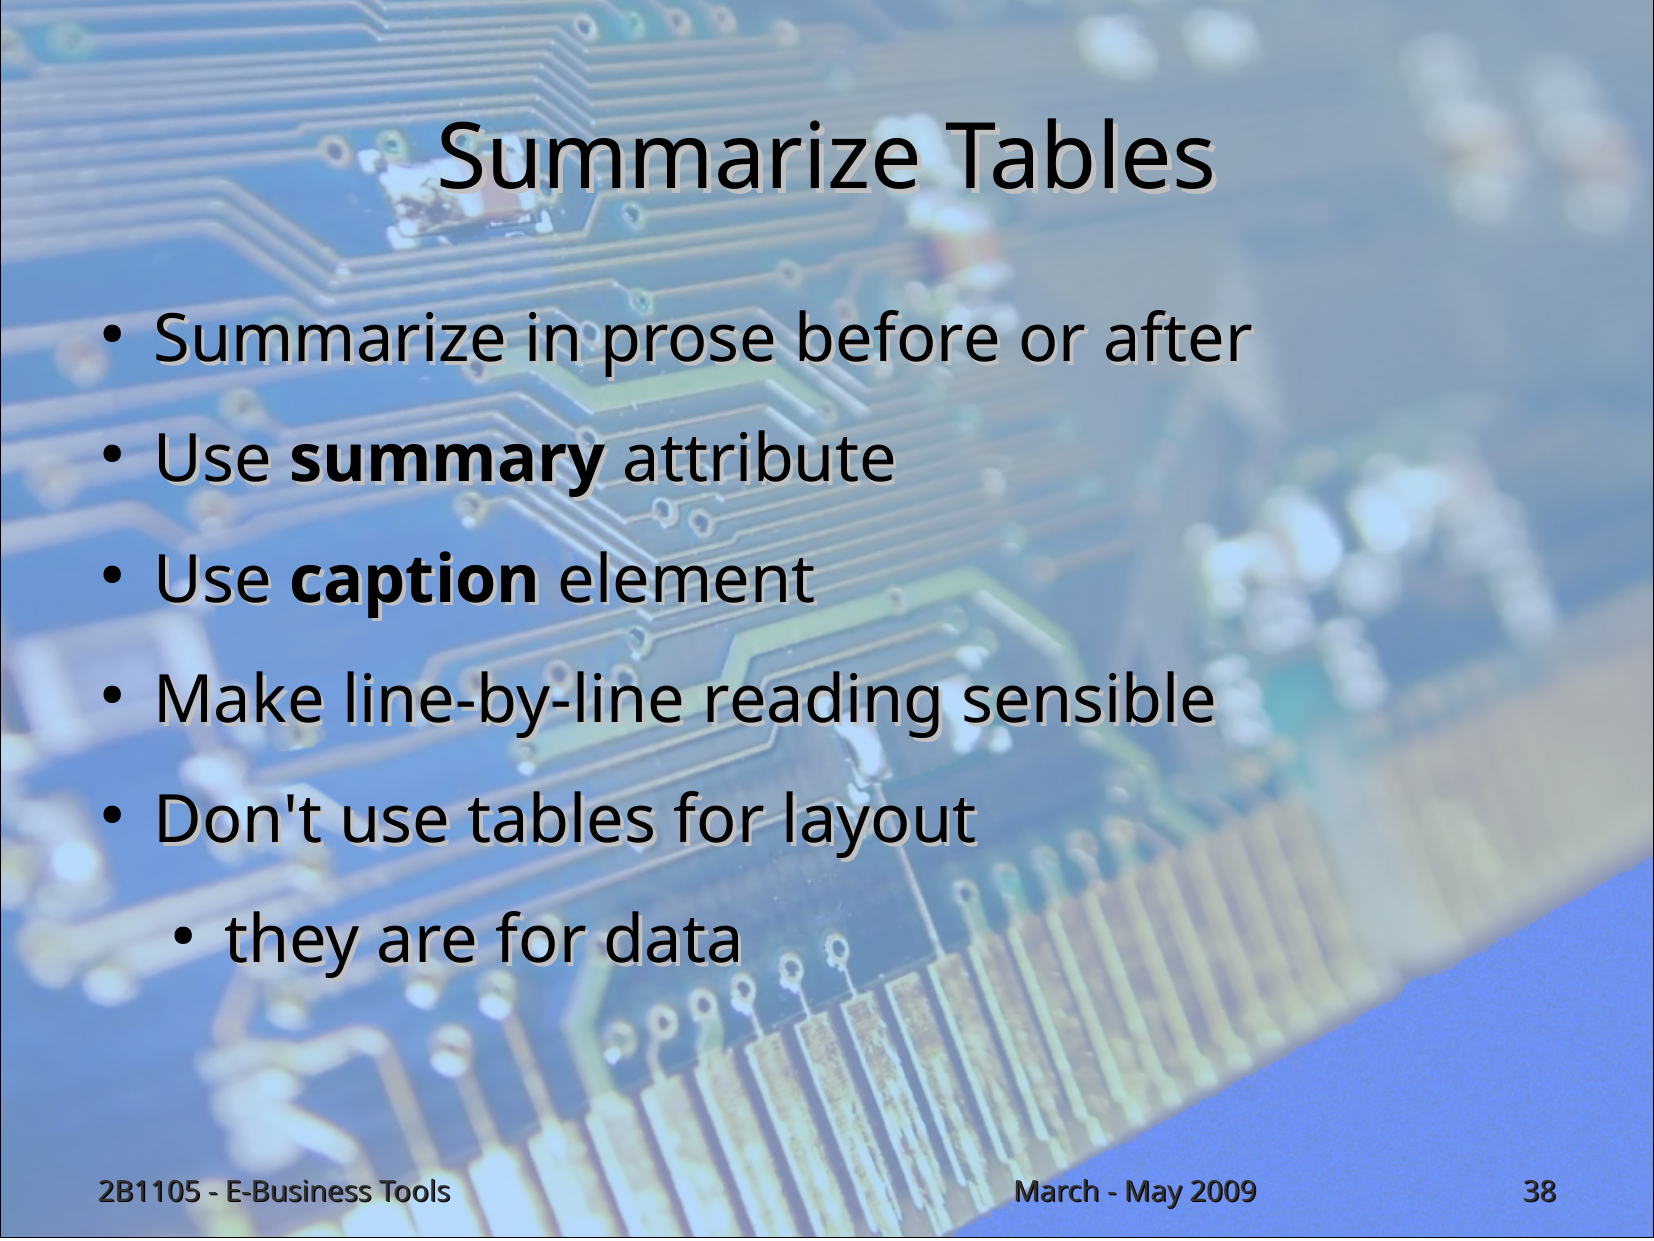

# Summarize Tables
Summarize in prose before or after
Use summary attribute
Use caption element
Make line-by-line reading sensible
Don't use tables for layout
they are for data